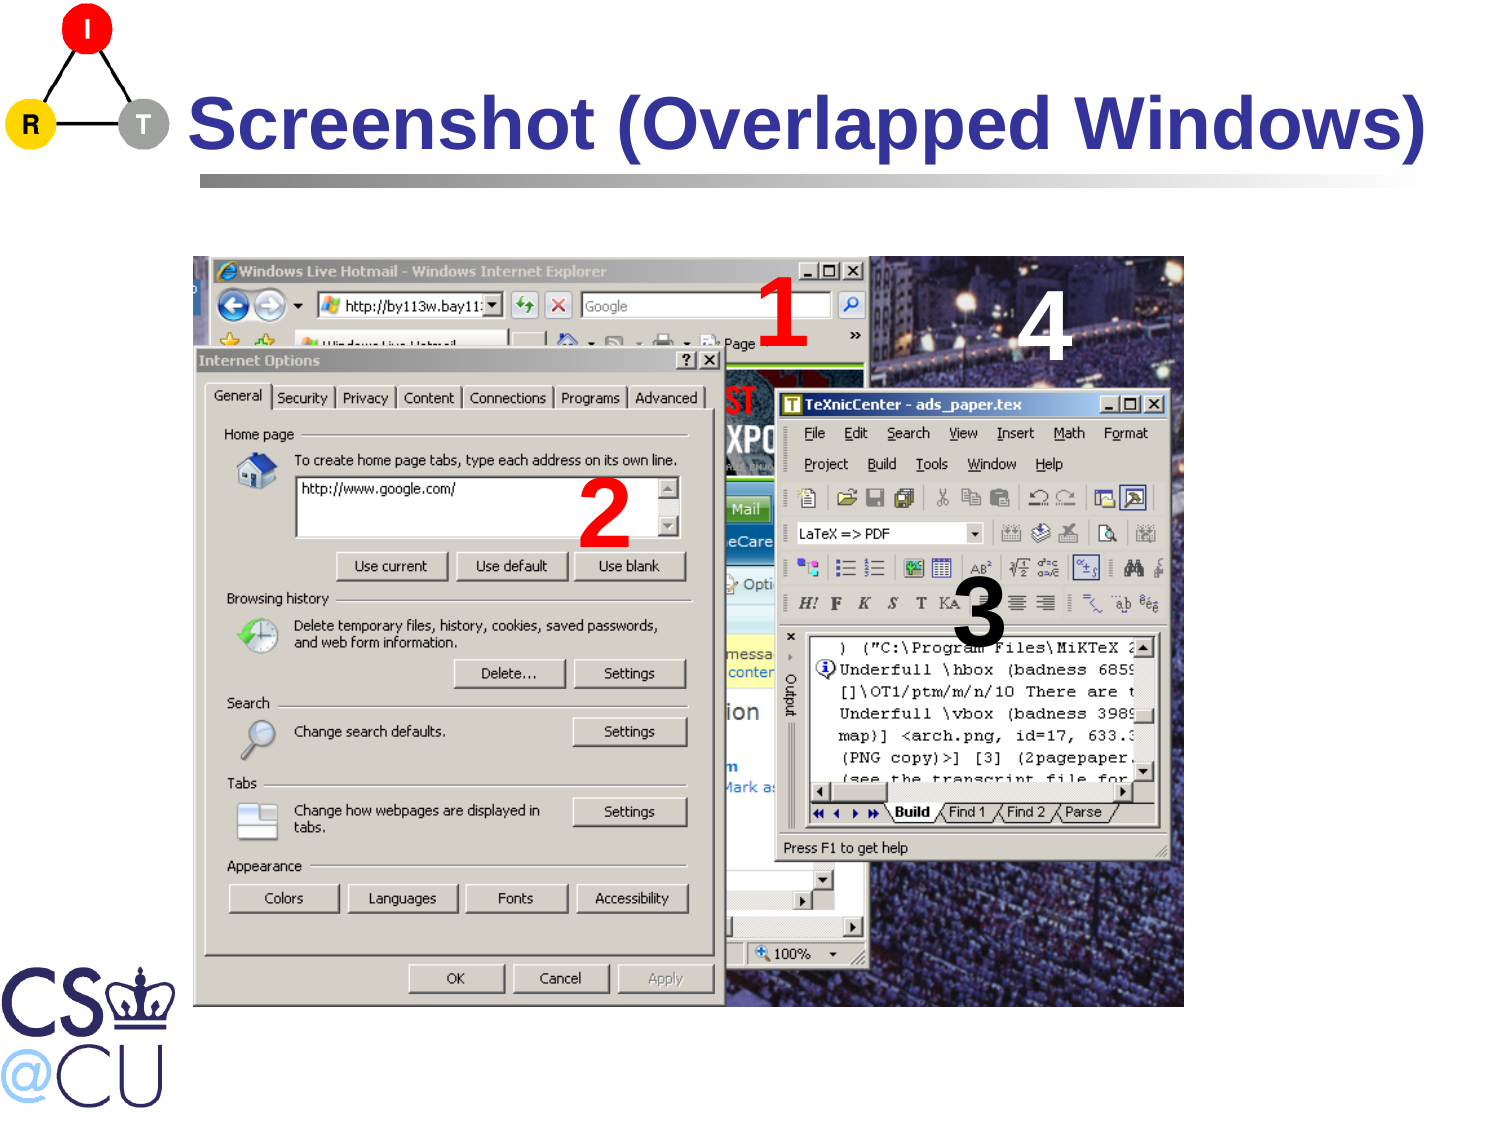

# Screenshot (Overlapped Windows)
1
4
2
3